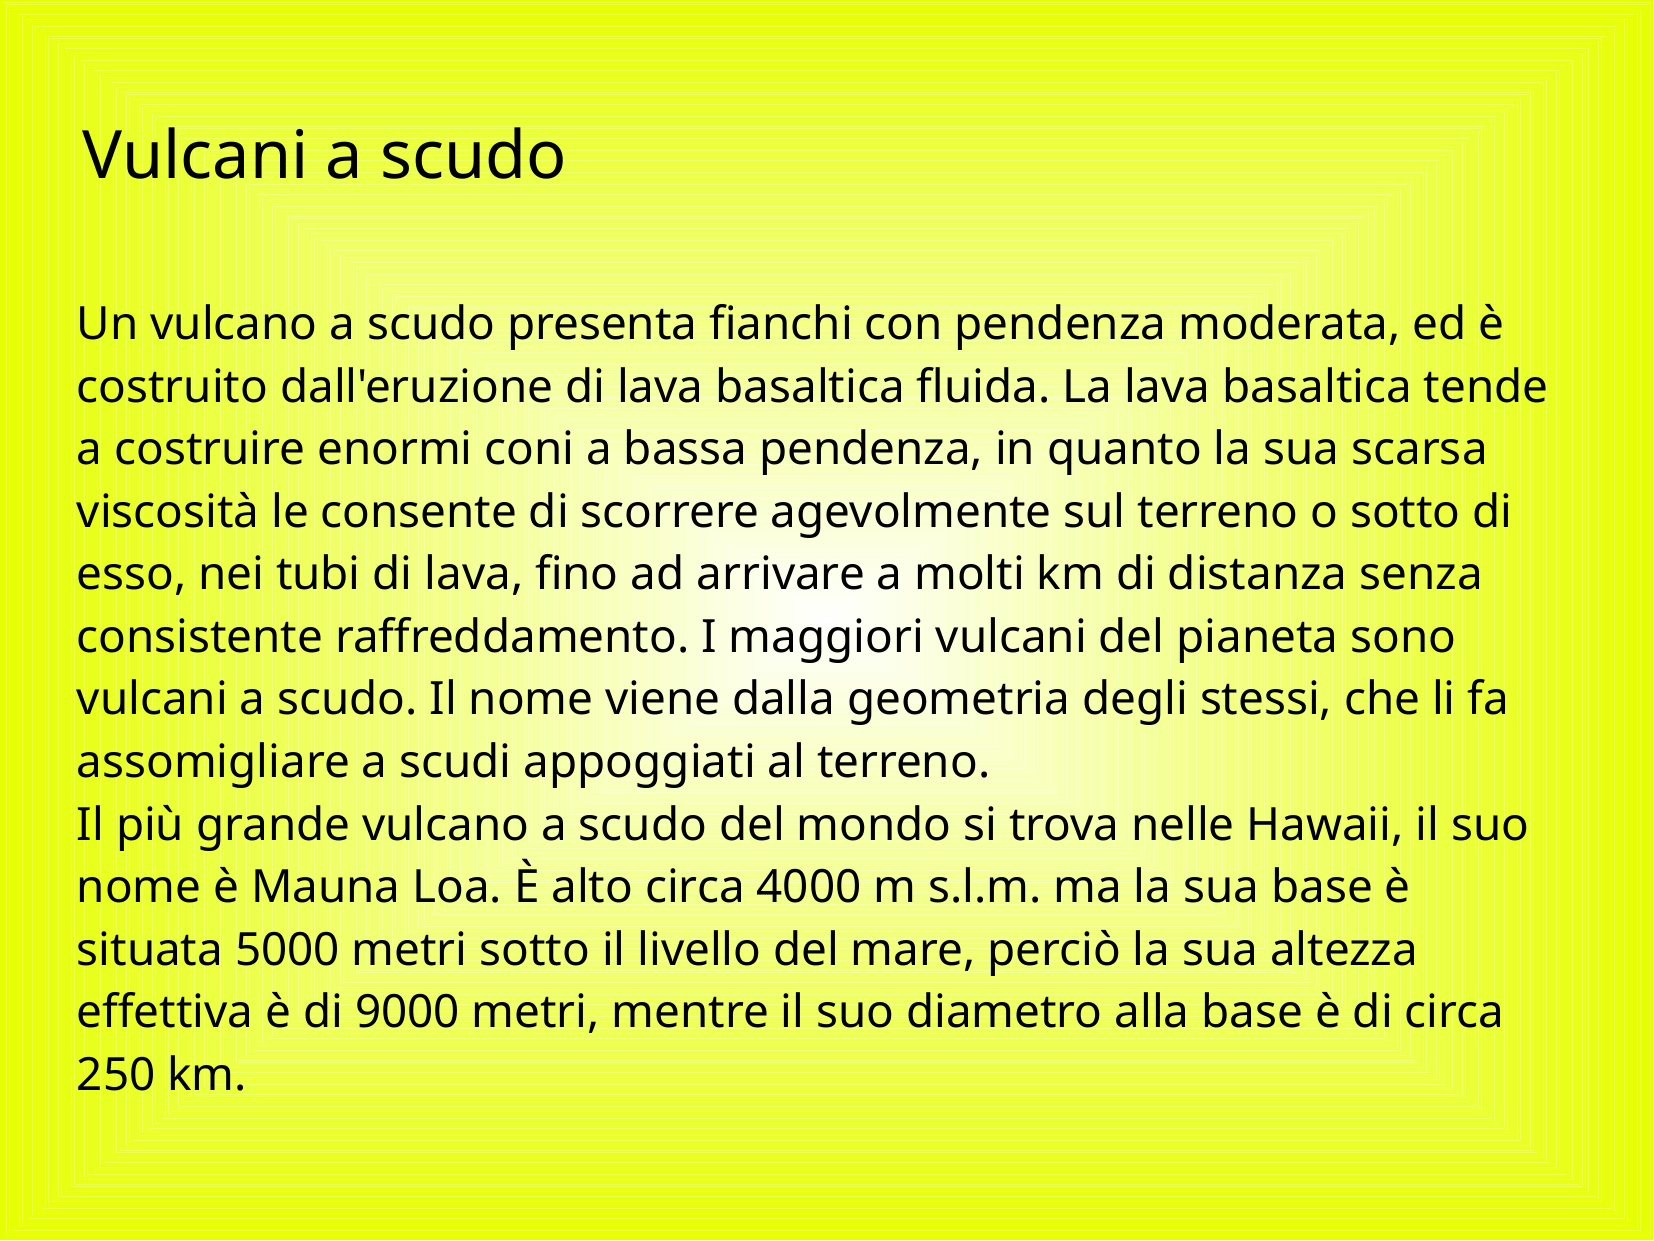

# Vulcani a scudo
Un vulcano a scudo presenta fianchi con pendenza moderata, ed è costruito dall'eruzione di lava basaltica fluida. La lava basaltica tende a costruire enormi coni a bassa pendenza, in quanto la sua scarsa viscosità le consente di scorrere agevolmente sul terreno o sotto di esso, nei tubi di lava, fino ad arrivare a molti km di distanza senza consistente raffreddamento. I maggiori vulcani del pianeta sono vulcani a scudo. Il nome viene dalla geometria degli stessi, che li fa assomigliare a scudi appoggiati al terreno.
Il più grande vulcano a scudo del mondo si trova nelle Hawaii, il suo nome è Mauna Loa. È alto circa 4000 m s.l.m. ma la sua base è situata 5000 metri sotto il livello del mare, perciò la sua altezza effettiva è di 9000 metri, mentre il suo diametro alla base è di circa 250 km.